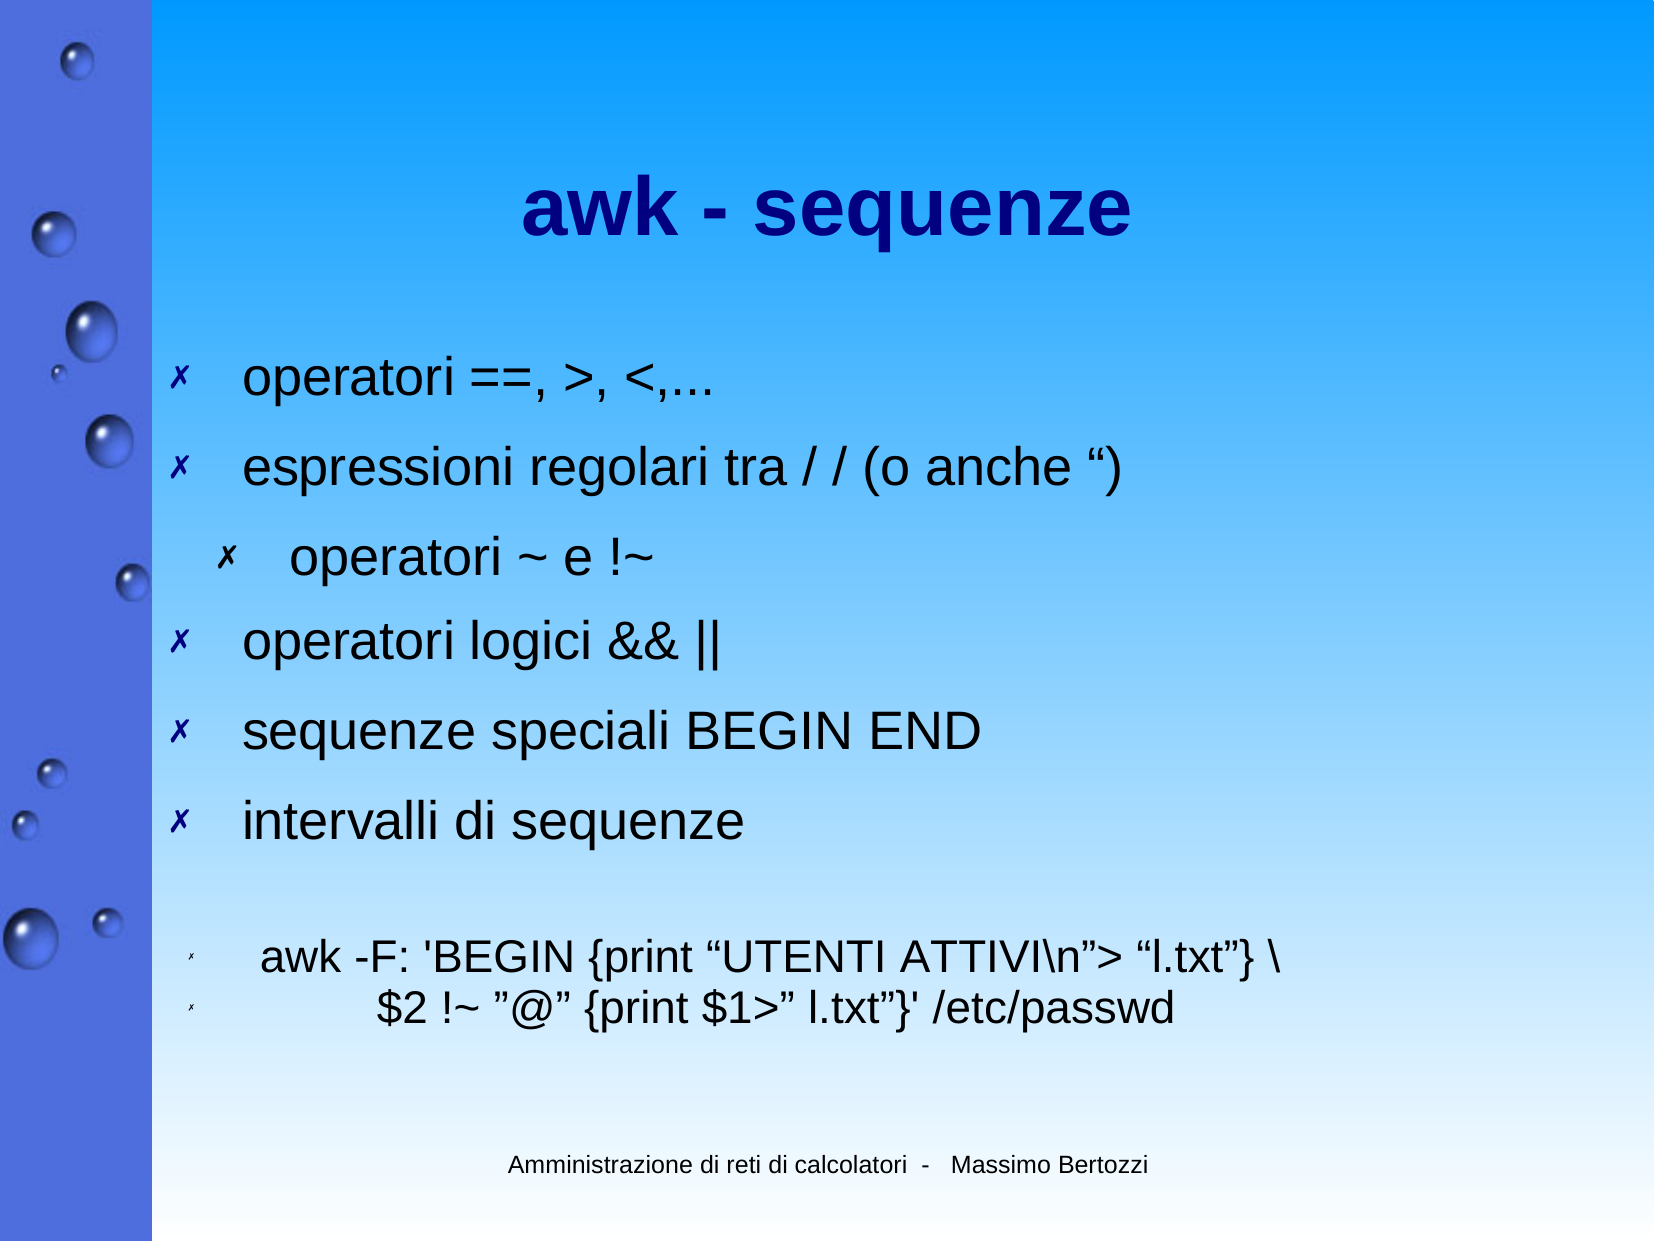

# awk - sequenze
operatori ==, >, <,...
espressioni regolari tra / / (o anche “)
operatori ~ e !~
operatori logici && ||
sequenze speciali BEGIN END
intervalli di sequenze
awk -F: 'BEGIN {print “UTENTI ATTIVI\n”> “l.txt”} \
 $2 !~ ”@” {print $1>” l.txt”}' /etc/passwd